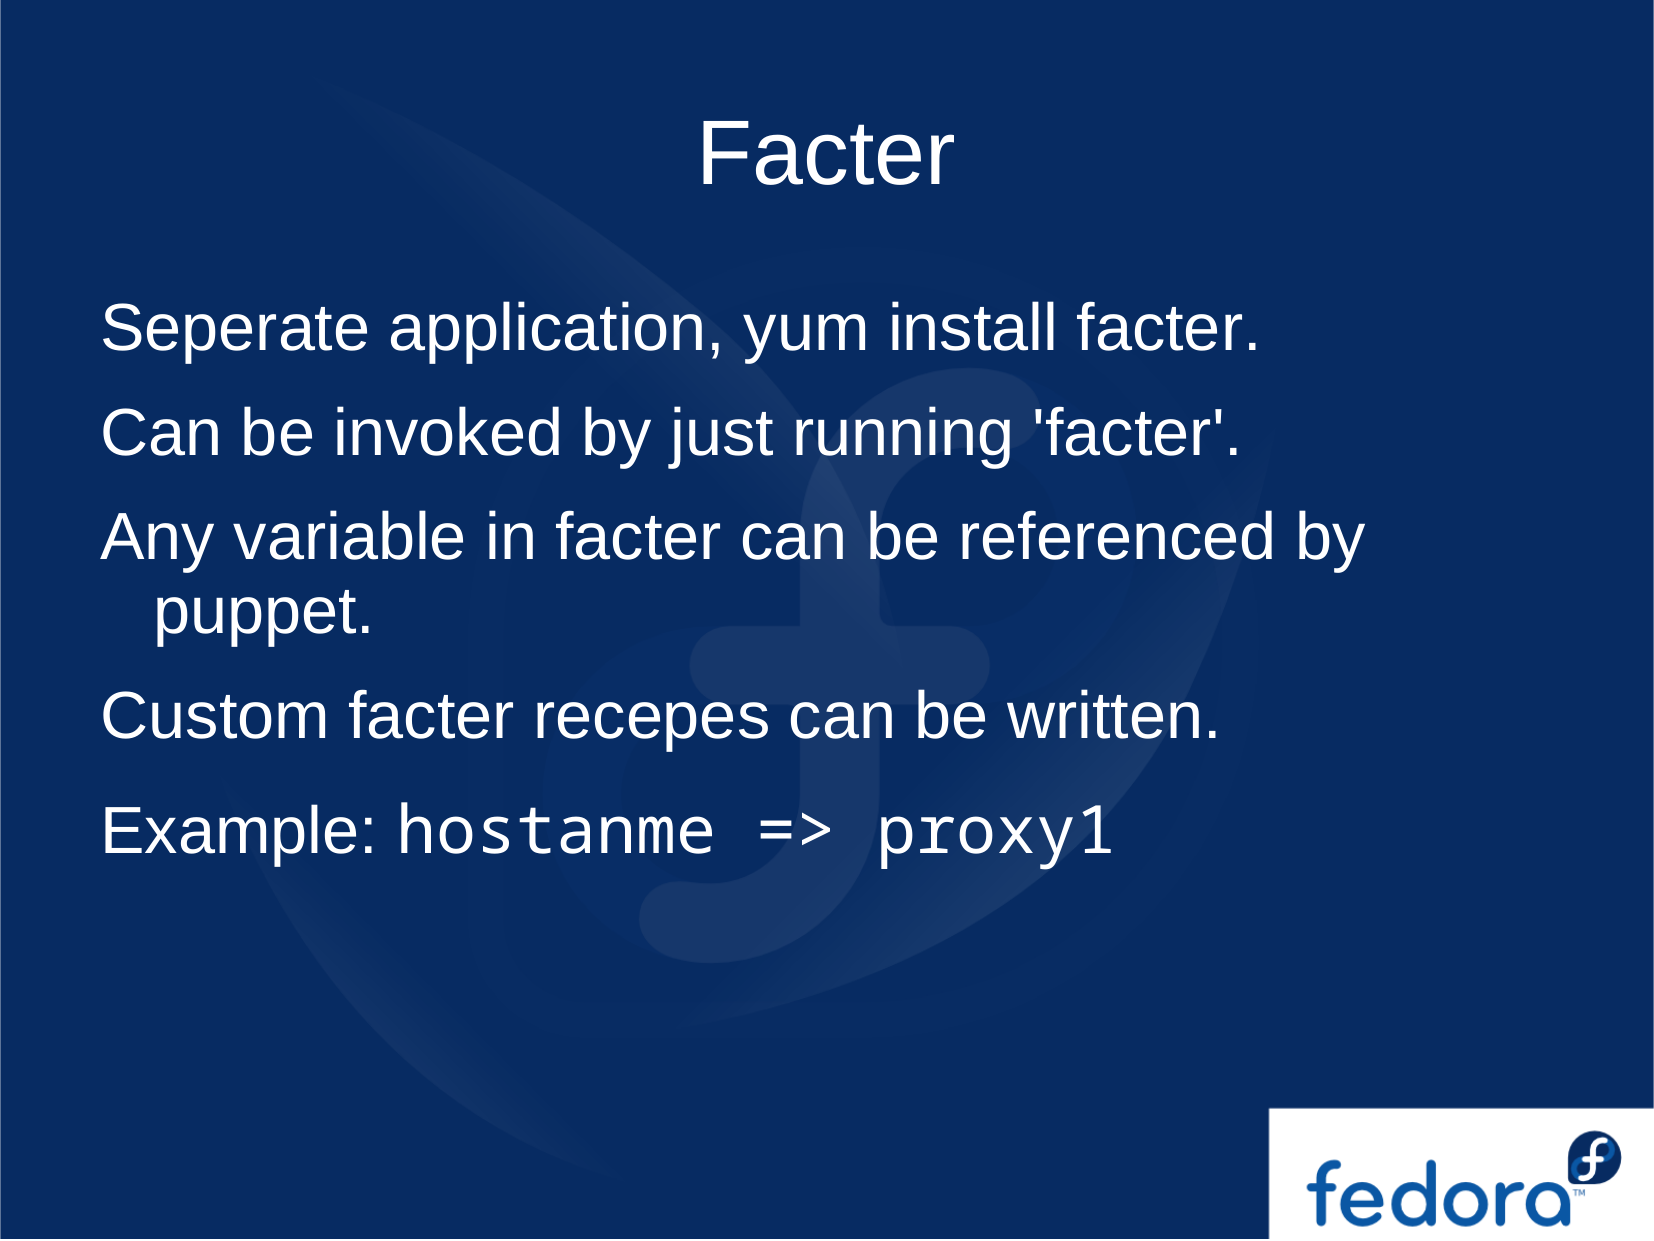

# Facter
Seperate application, yum install facter.
Can be invoked by just running 'facter'.
Any variable in facter can be referenced by puppet.
Custom facter recepes can be written.
Example: hostanme => proxy1